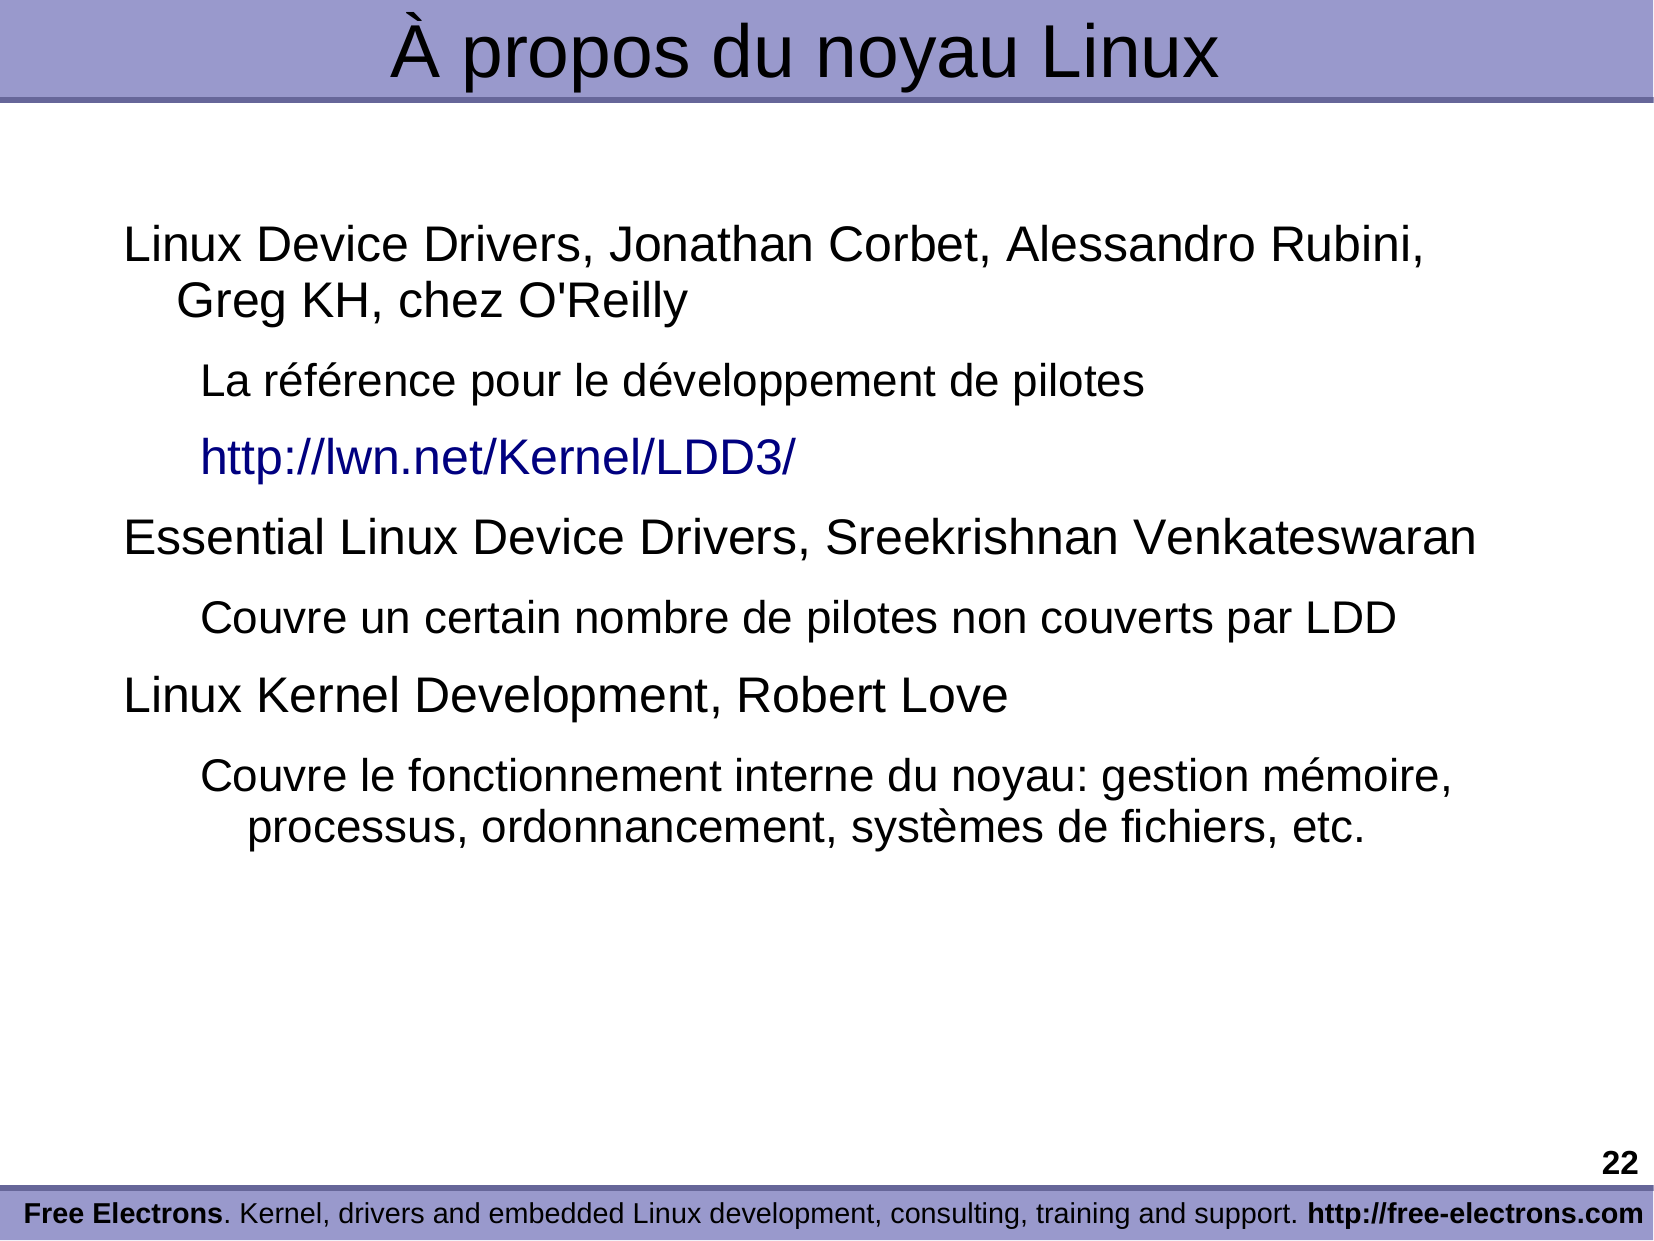

# À propos du noyau Linux
Linux Device Drivers, Jonathan Corbet, Alessandro Rubini, Greg KH, chez O'Reilly
La référence pour le développement de pilotes
http://lwn.net/Kernel/LDD3/
Essential Linux Device Drivers, Sreekrishnan Venkateswaran
Couvre un certain nombre de pilotes non couverts par LDD
Linux Kernel Development, Robert Love
Couvre le fonctionnement interne du noyau: gestion mémoire, processus, ordonnancement, systèmes de fichiers, etc.